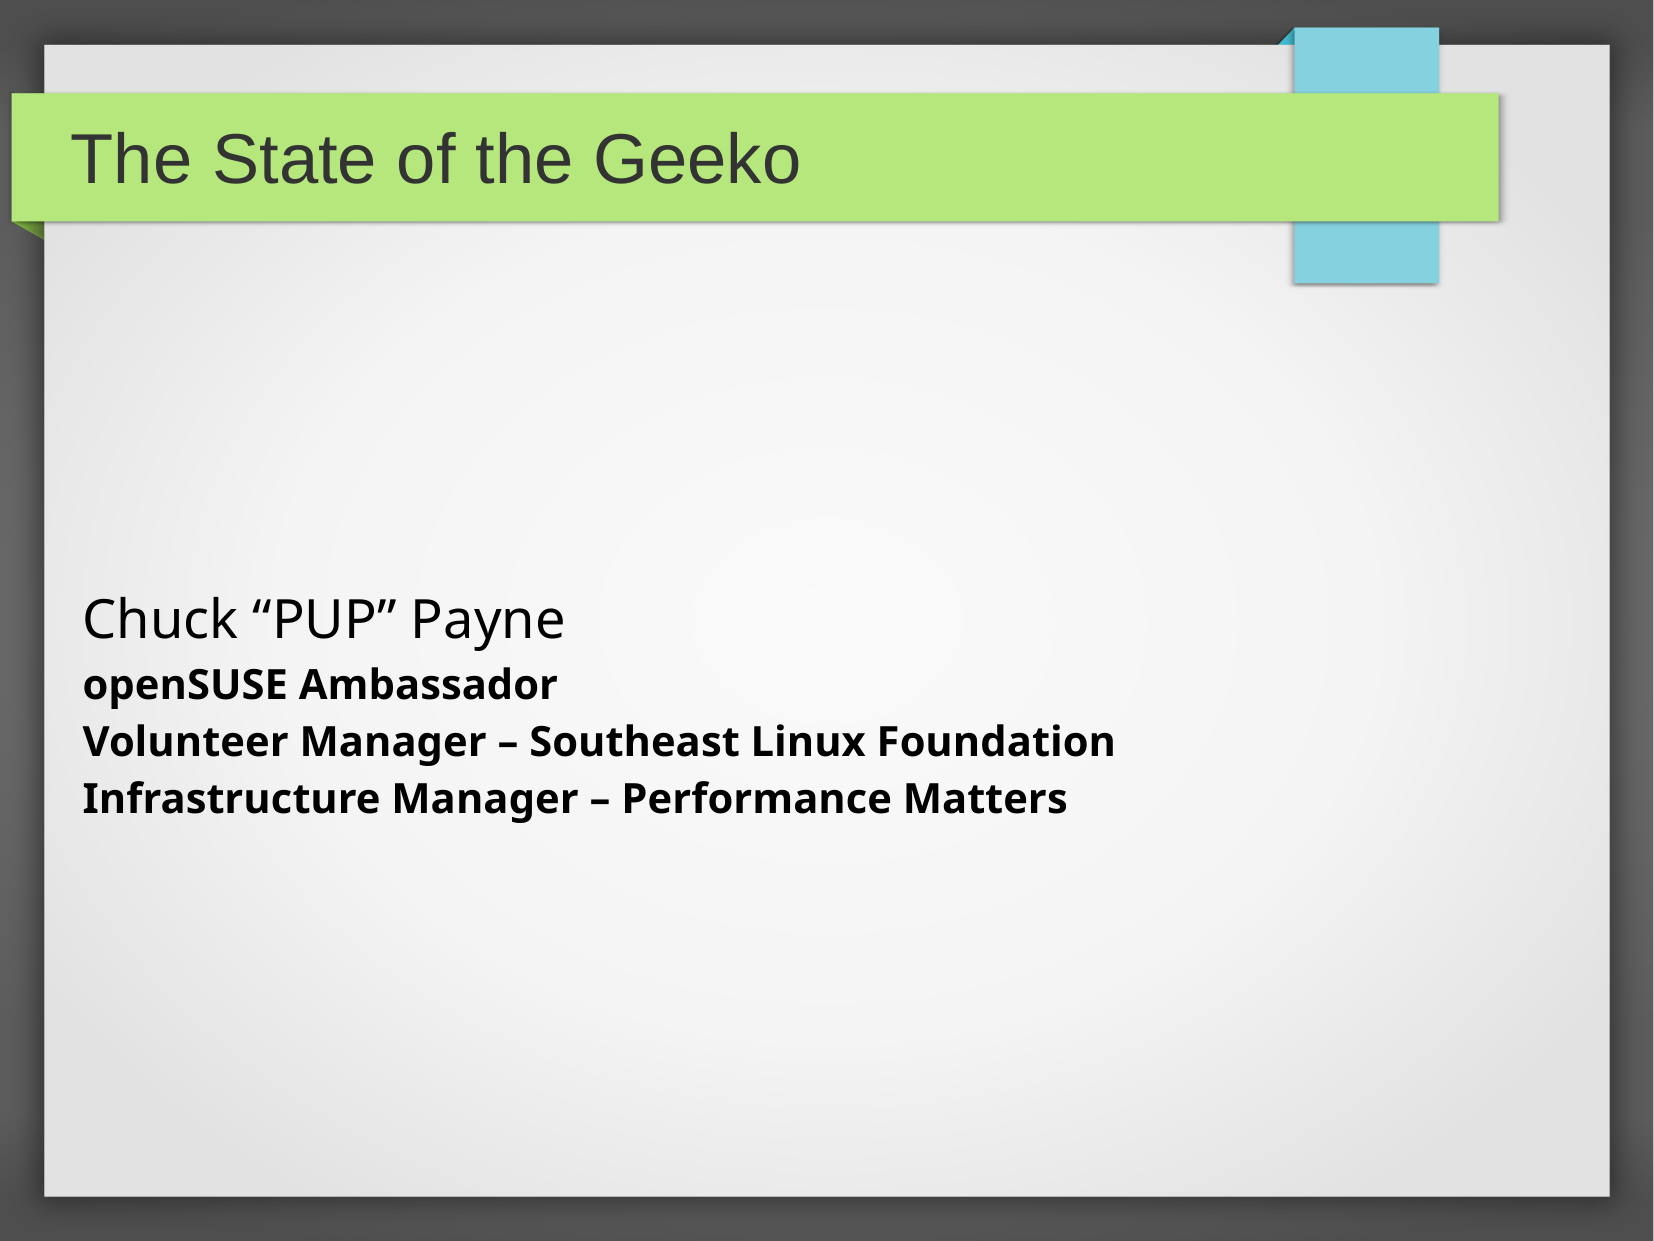

# The State of the Geeko
Chuck “PUP” Payne
openSUSE Ambassador
Volunteer Manager – Southeast Linux Foundation
Infrastructure Manager – Performance Matters